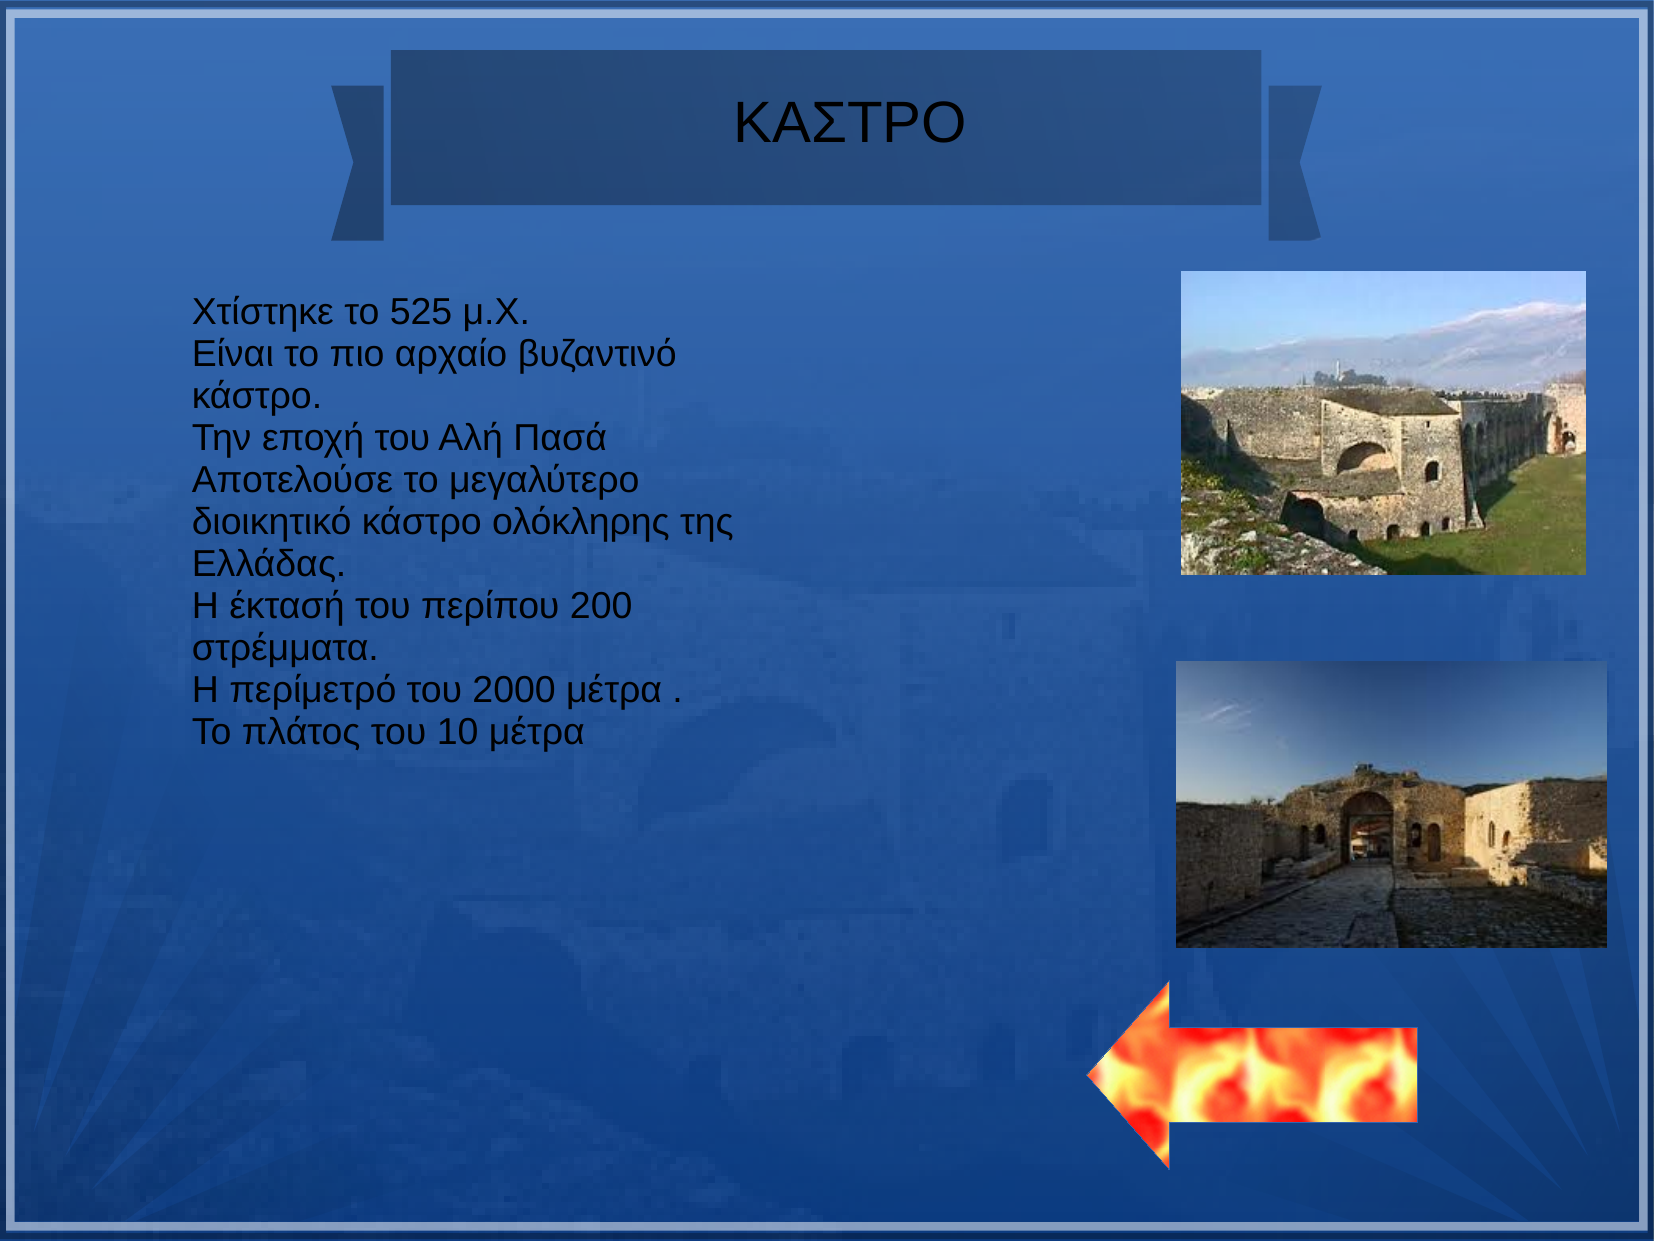

ΚΑΣΤΡΟ
Χτίστηκε το 525 μ.Χ.
Είναι το πιο αρχαίο βυζαντινό κάστρο.
Την εποχή του Αλή Πασά
Αποτελούσε το μεγαλύτερο διοικητικό κάστρο ολόκληρης της Ελλάδας.
Η έκτασή του περίπου 200 στρέμματα.
Η περίμετρό του 2000 μέτρα .
Το πλάτος του 10 μέτρα